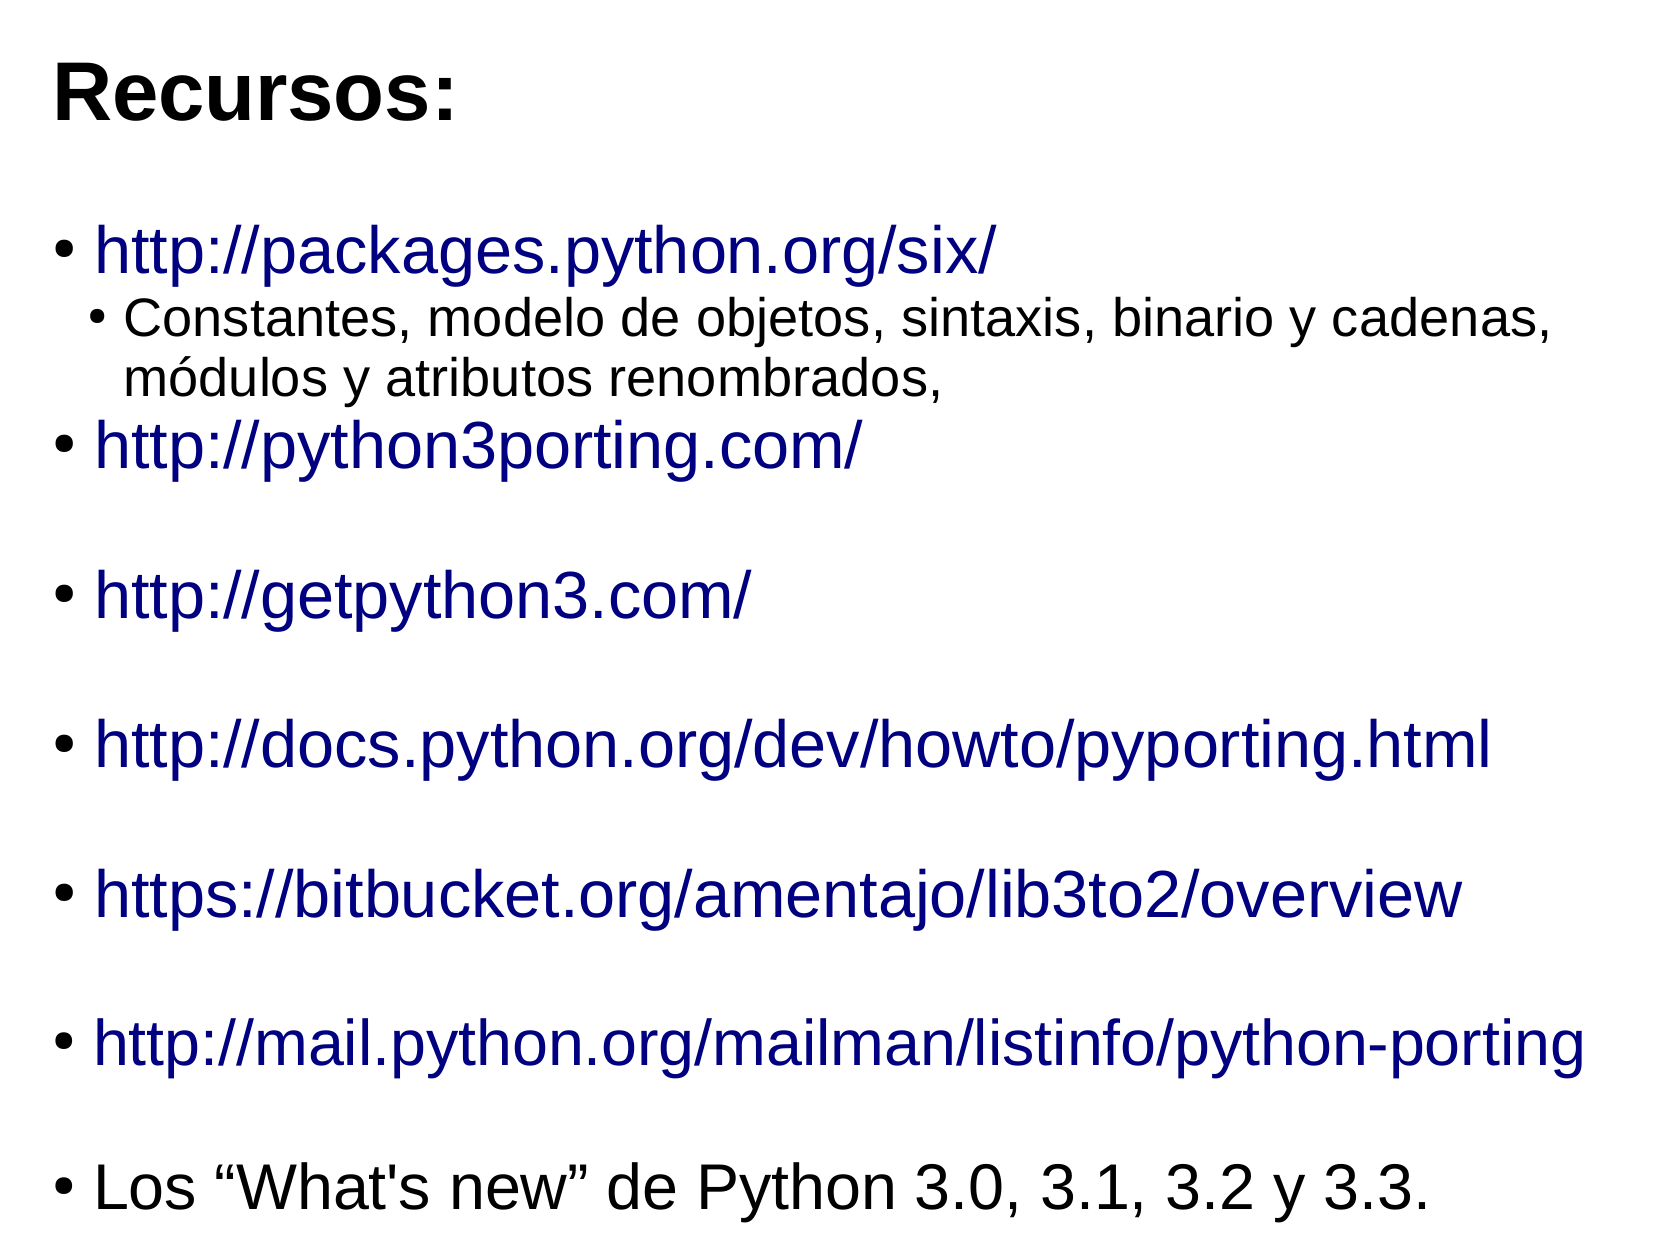

Recursos:
 http://packages.python.org/six/
Constantes, modelo de objetos, sintaxis, binario y cadenas, módulos y atributos renombrados,
 http://python3porting.com/
 http://getpython3.com/
 http://docs.python.org/dev/howto/pyporting.html
 https://bitbucket.org/amentajo/lib3to2/overview
 http://mail.python.org/mailman/listinfo/python-porting
 Los “What's new” de Python 3.0, 3.1, 3.2 y 3.3.